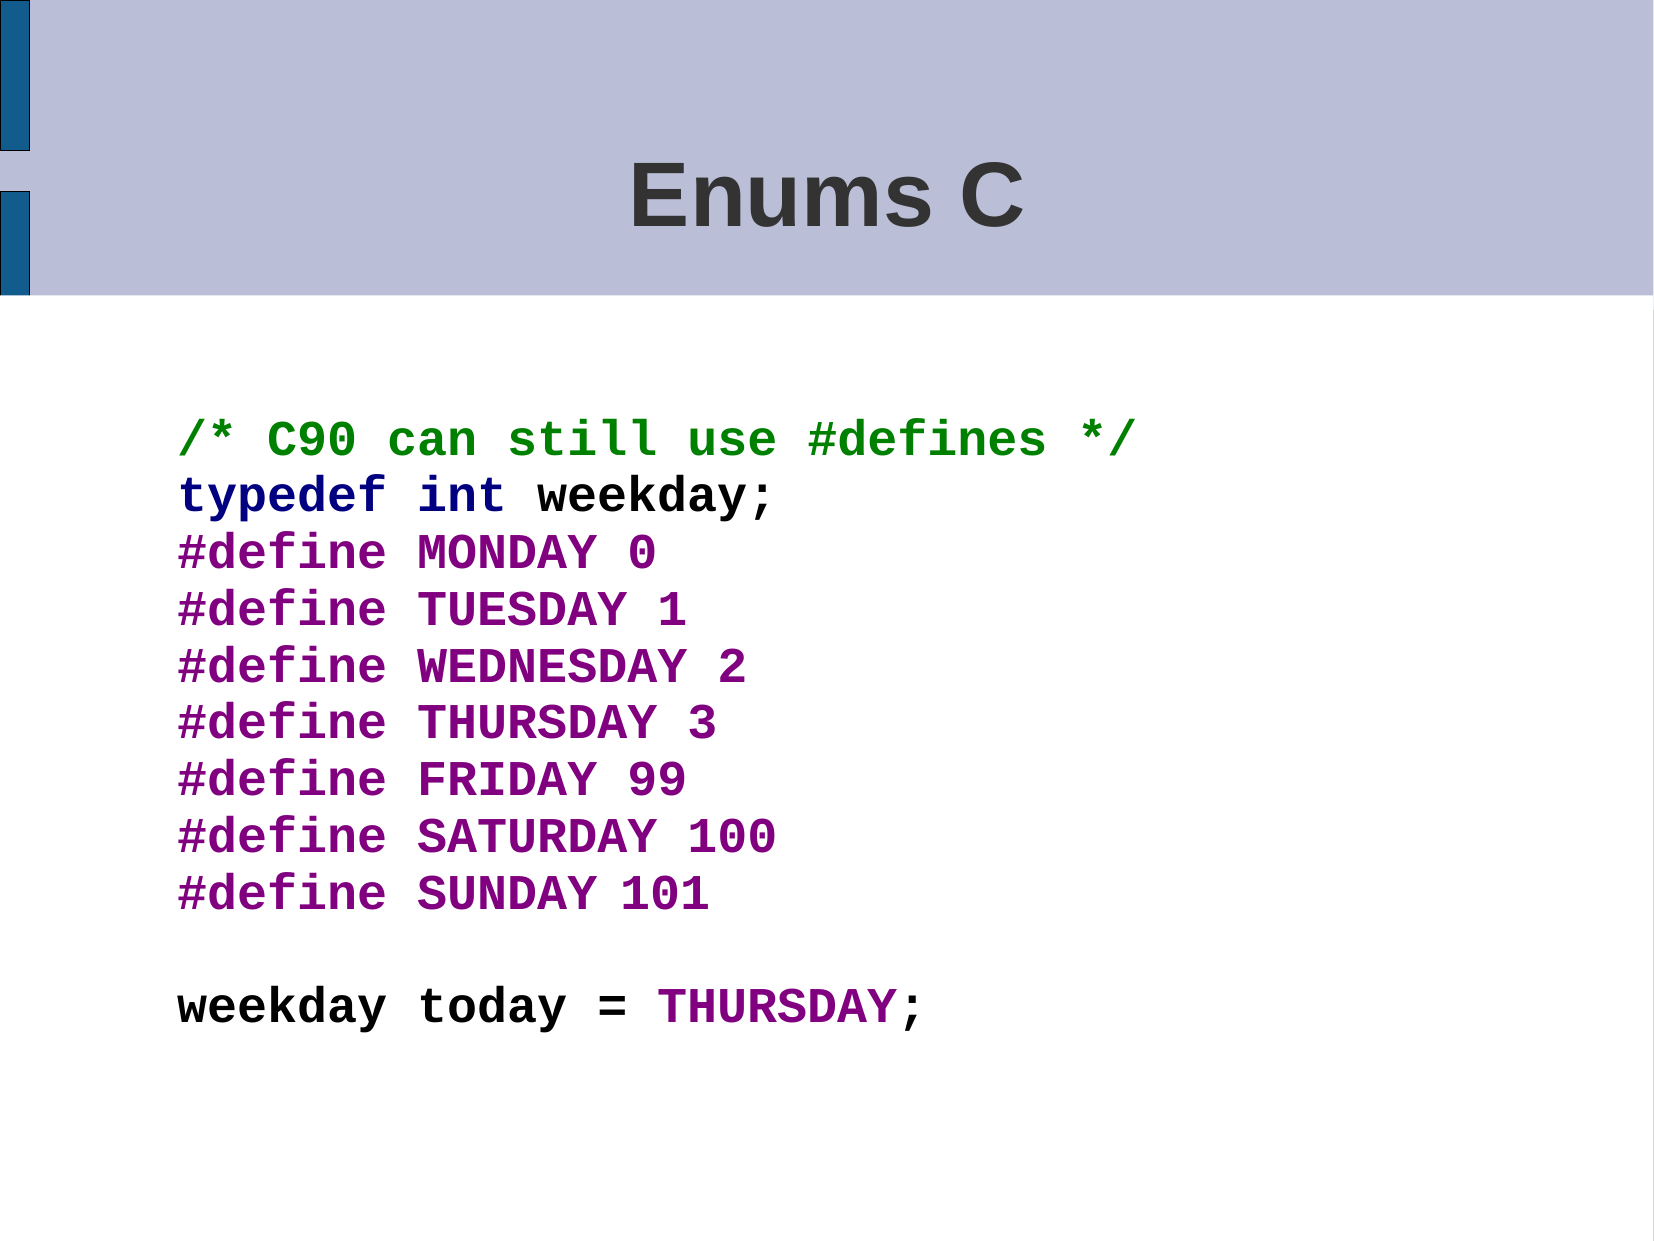

# Enums C
/* C90 can still use #defines */
typedef int weekday;
#define MONDAY 0
#define TUESDAY 1
#define WEDNESDAY 2
#define THURSDAY 3
#define FRIDAY 99
#define SATURDAY 100
#define SUNDAY	101
weekday today = THURSDAY;